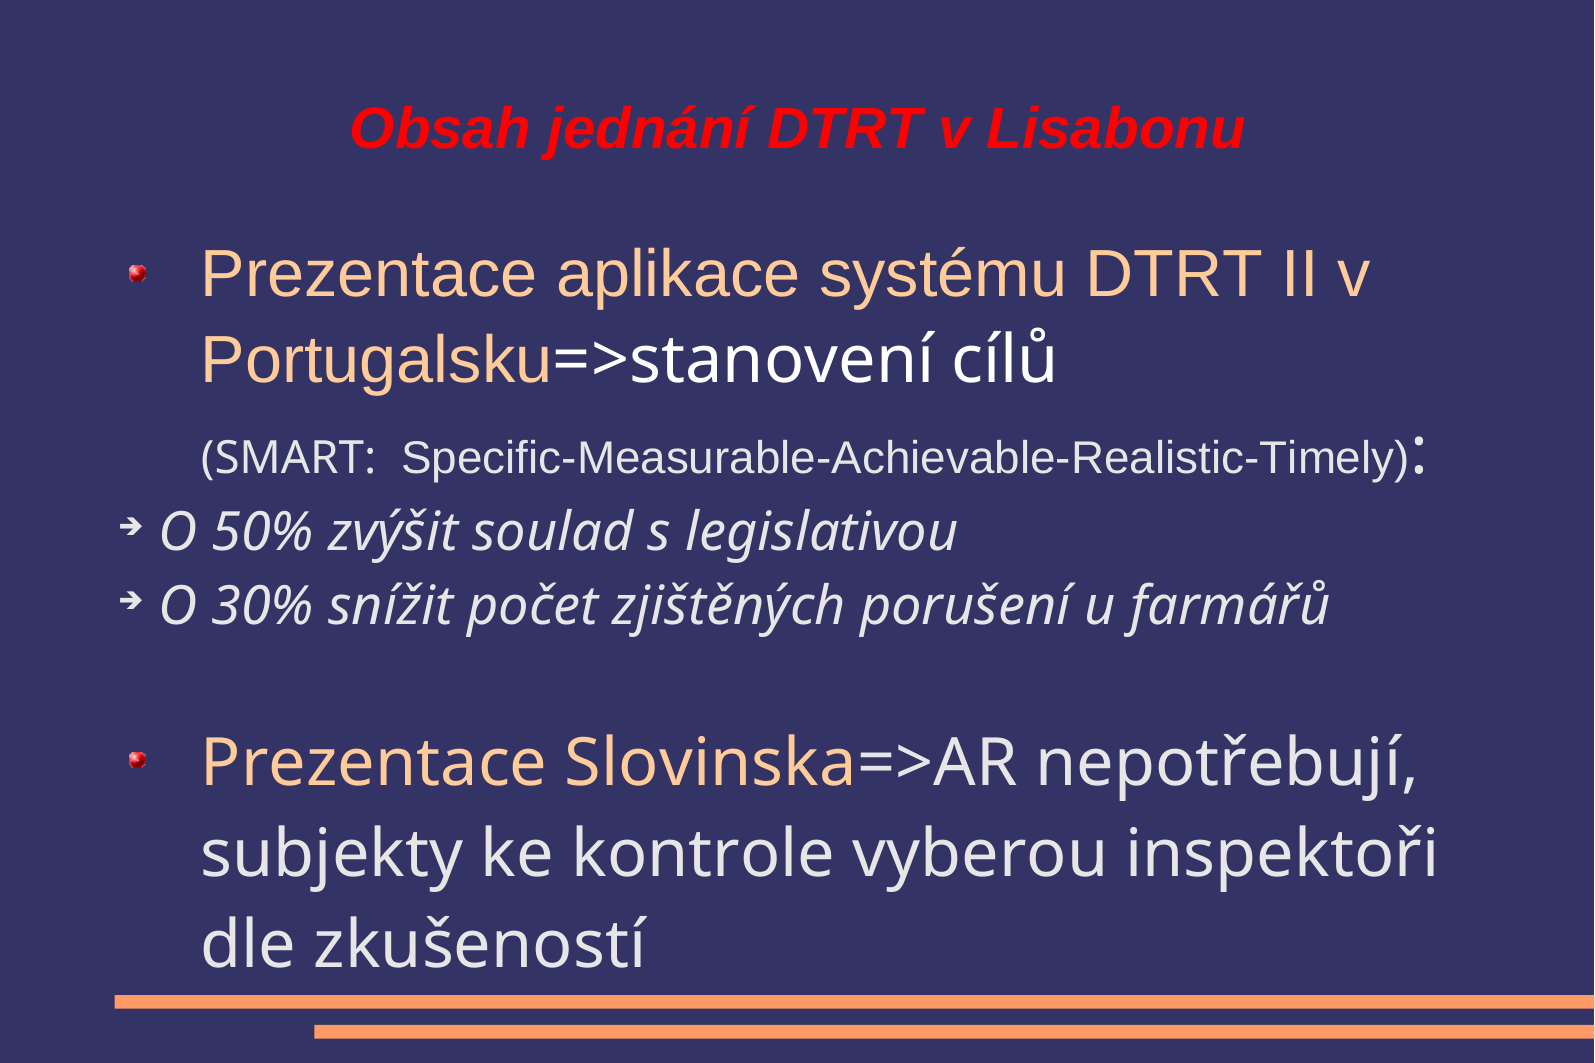

# Obsah jednání DTRT v Lisabonu
Prezentace aplikace systému DTRT II v Portugalsku=>stanovení cílů
(SMART: Specific-Measurable-Achievable-Realistic-Timely):
 O 50% zvýšit soulad s legislativou
 O 30% snížit počet zjištěných porušení u farmářů
Prezentace Slovinska=>AR nepotřebují, subjekty ke kontrole vyberou inspektoři dle zkušeností